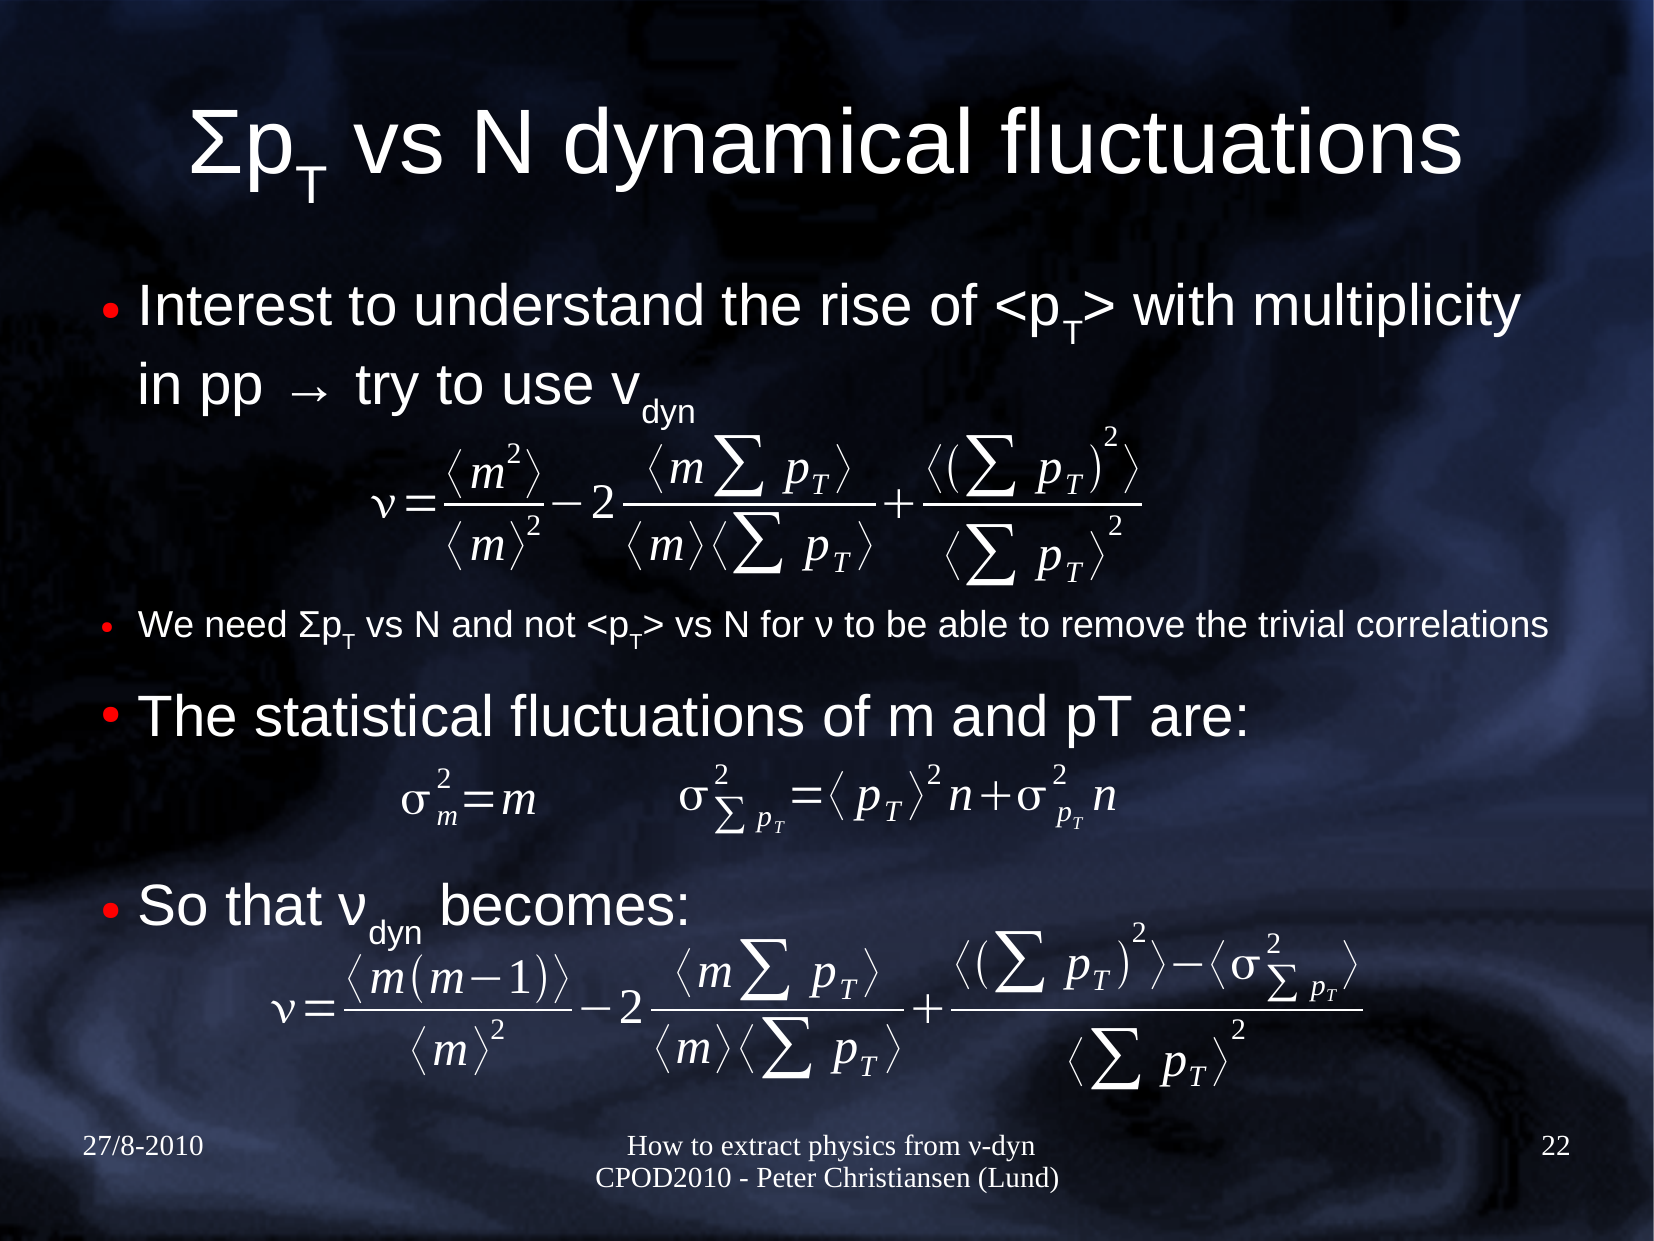

# ΣpT vs N dynamical fluctuations
Interest to understand the rise of <pT> with multiplicity in pp → try to use vdyn
We need ΣpT vs N and not <pT> vs N for ν to be able to remove the trivial correlations
The statistical fluctuations of m and pT are:
So that νdyn becomes:
27/8-2010
22